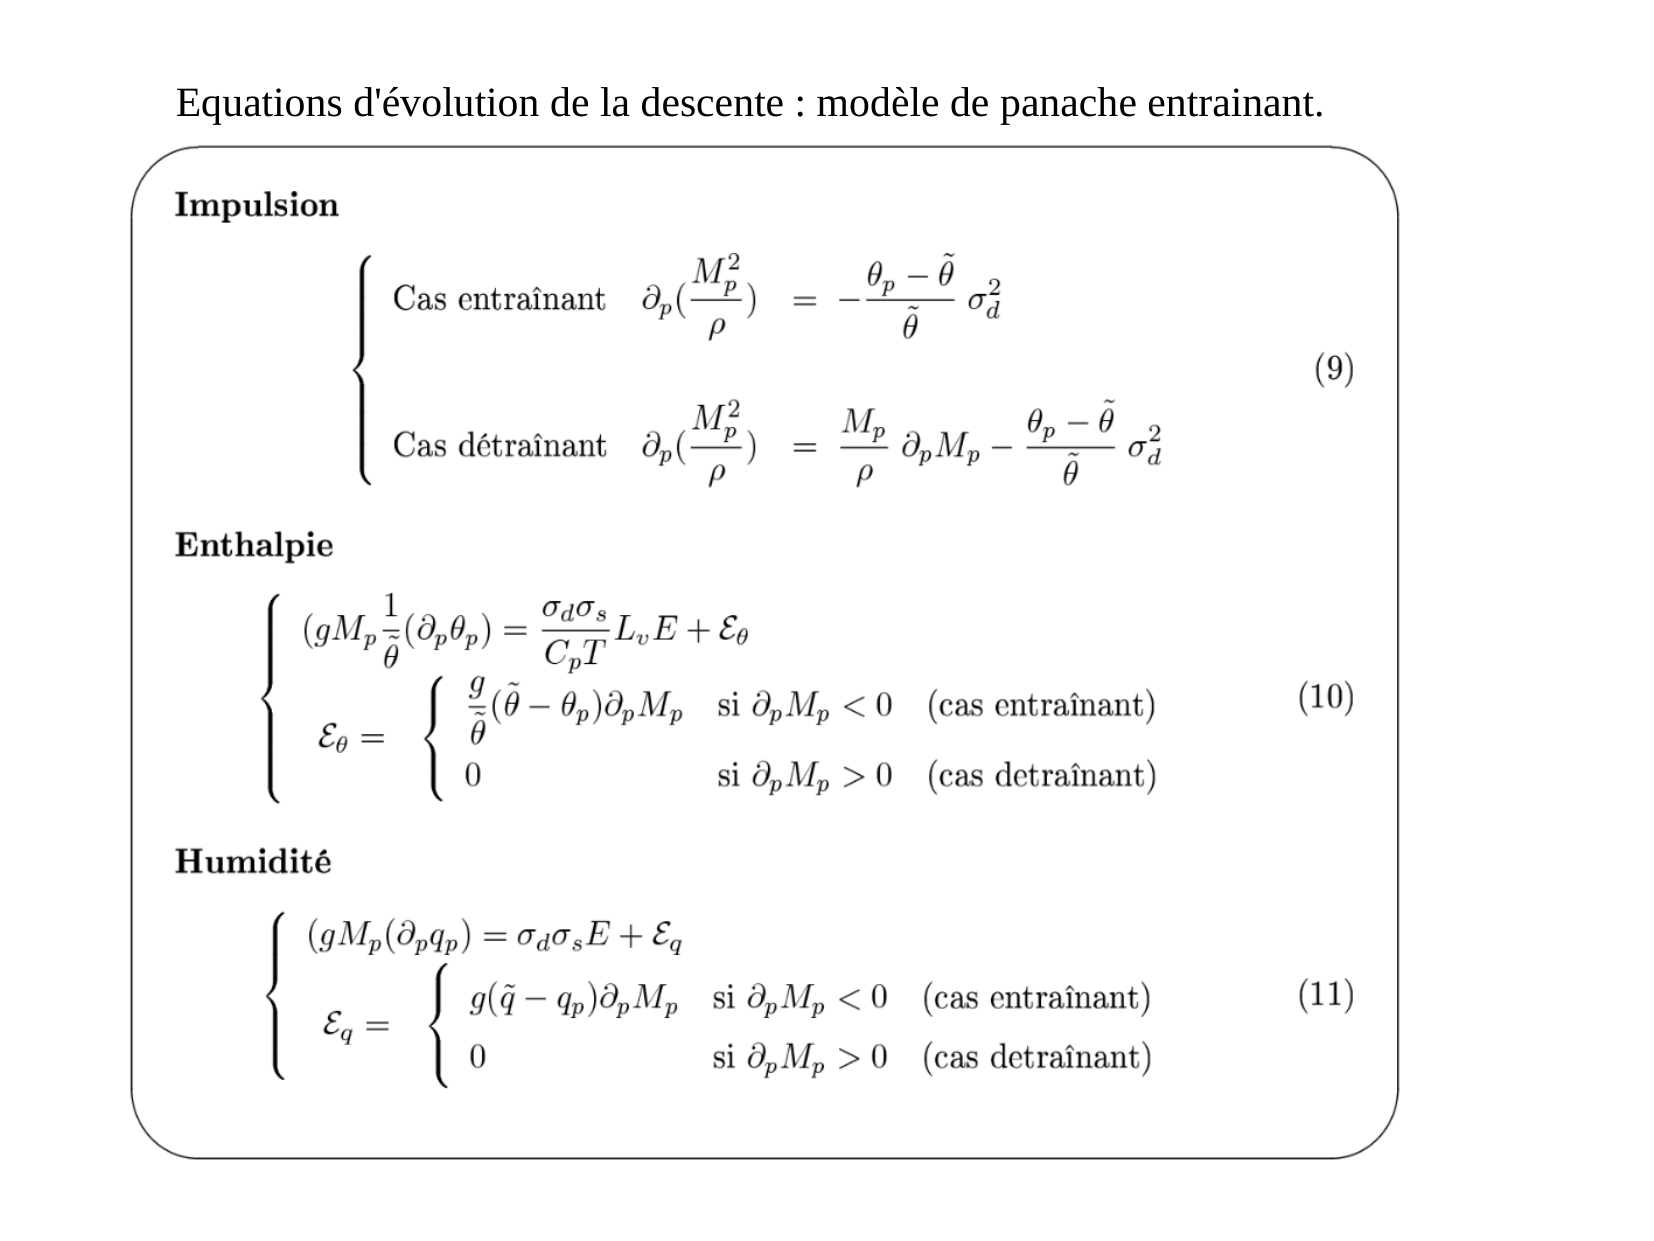

Descentes précipitantes (3)
Equations d'évolution de la descente : modèle de panache entrainant.